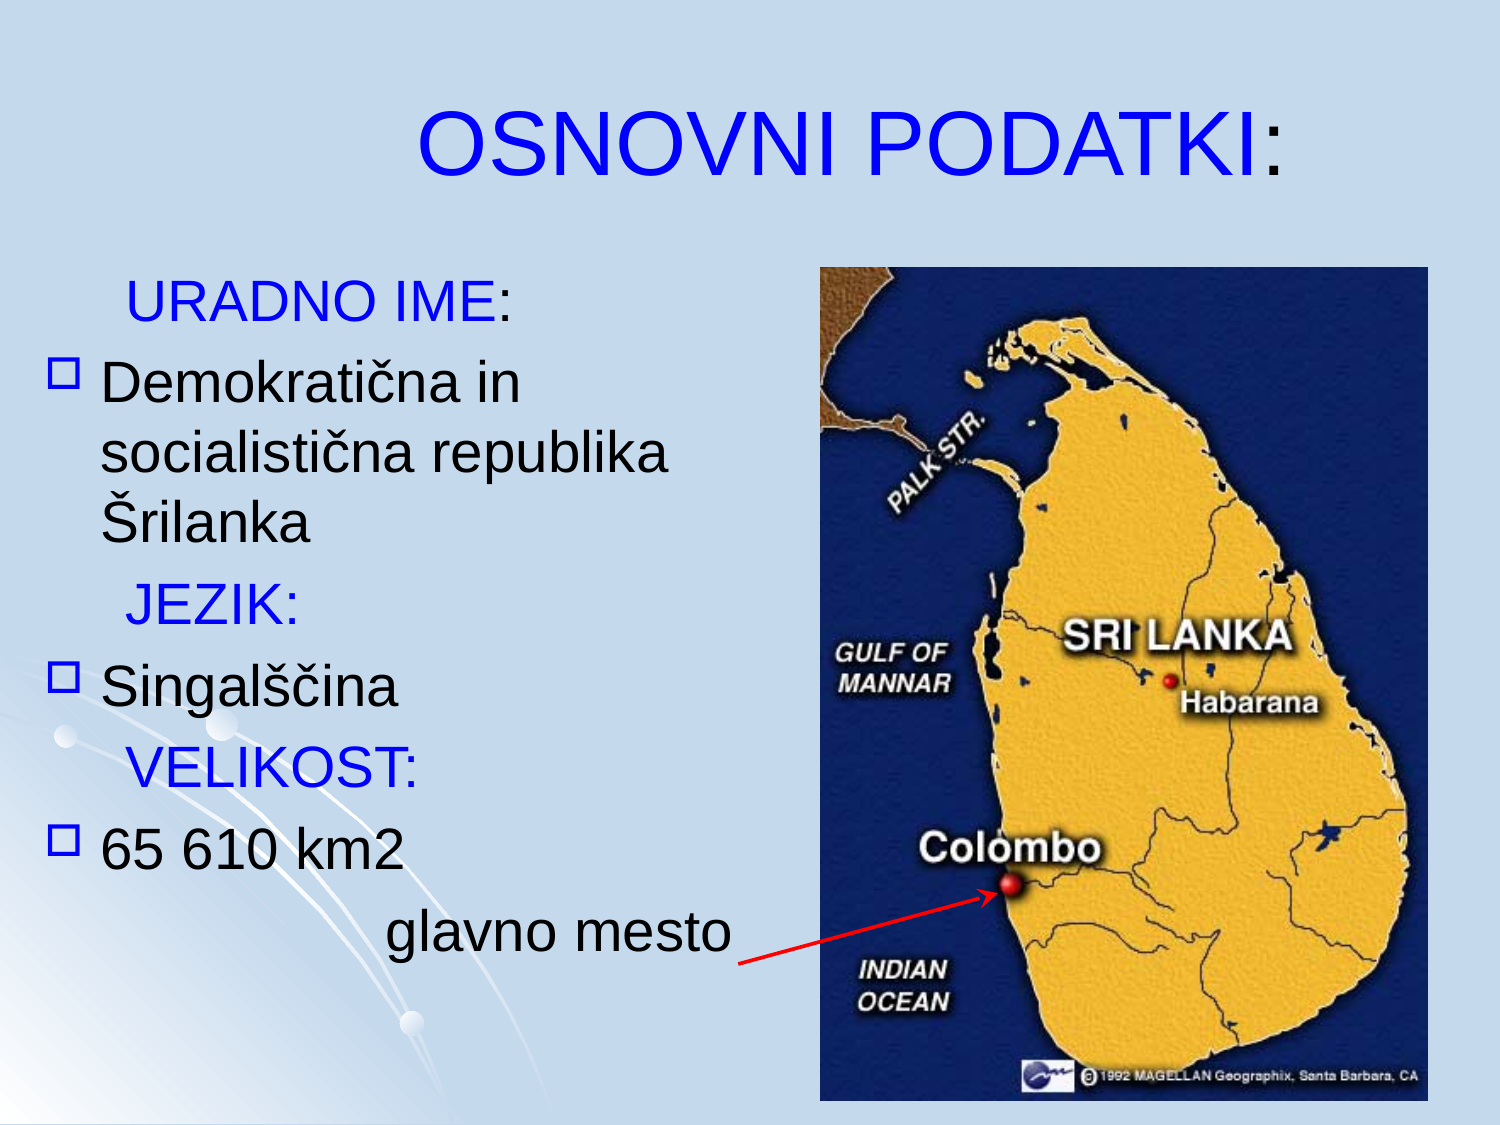

# OSNOVNI PODATKI:
 URADNO IME:
Demokratična in socialistična republika Šrilanka
 JEZIK:
Singalščina
 VELIKOST:
65 610 km2
 glavno mesto